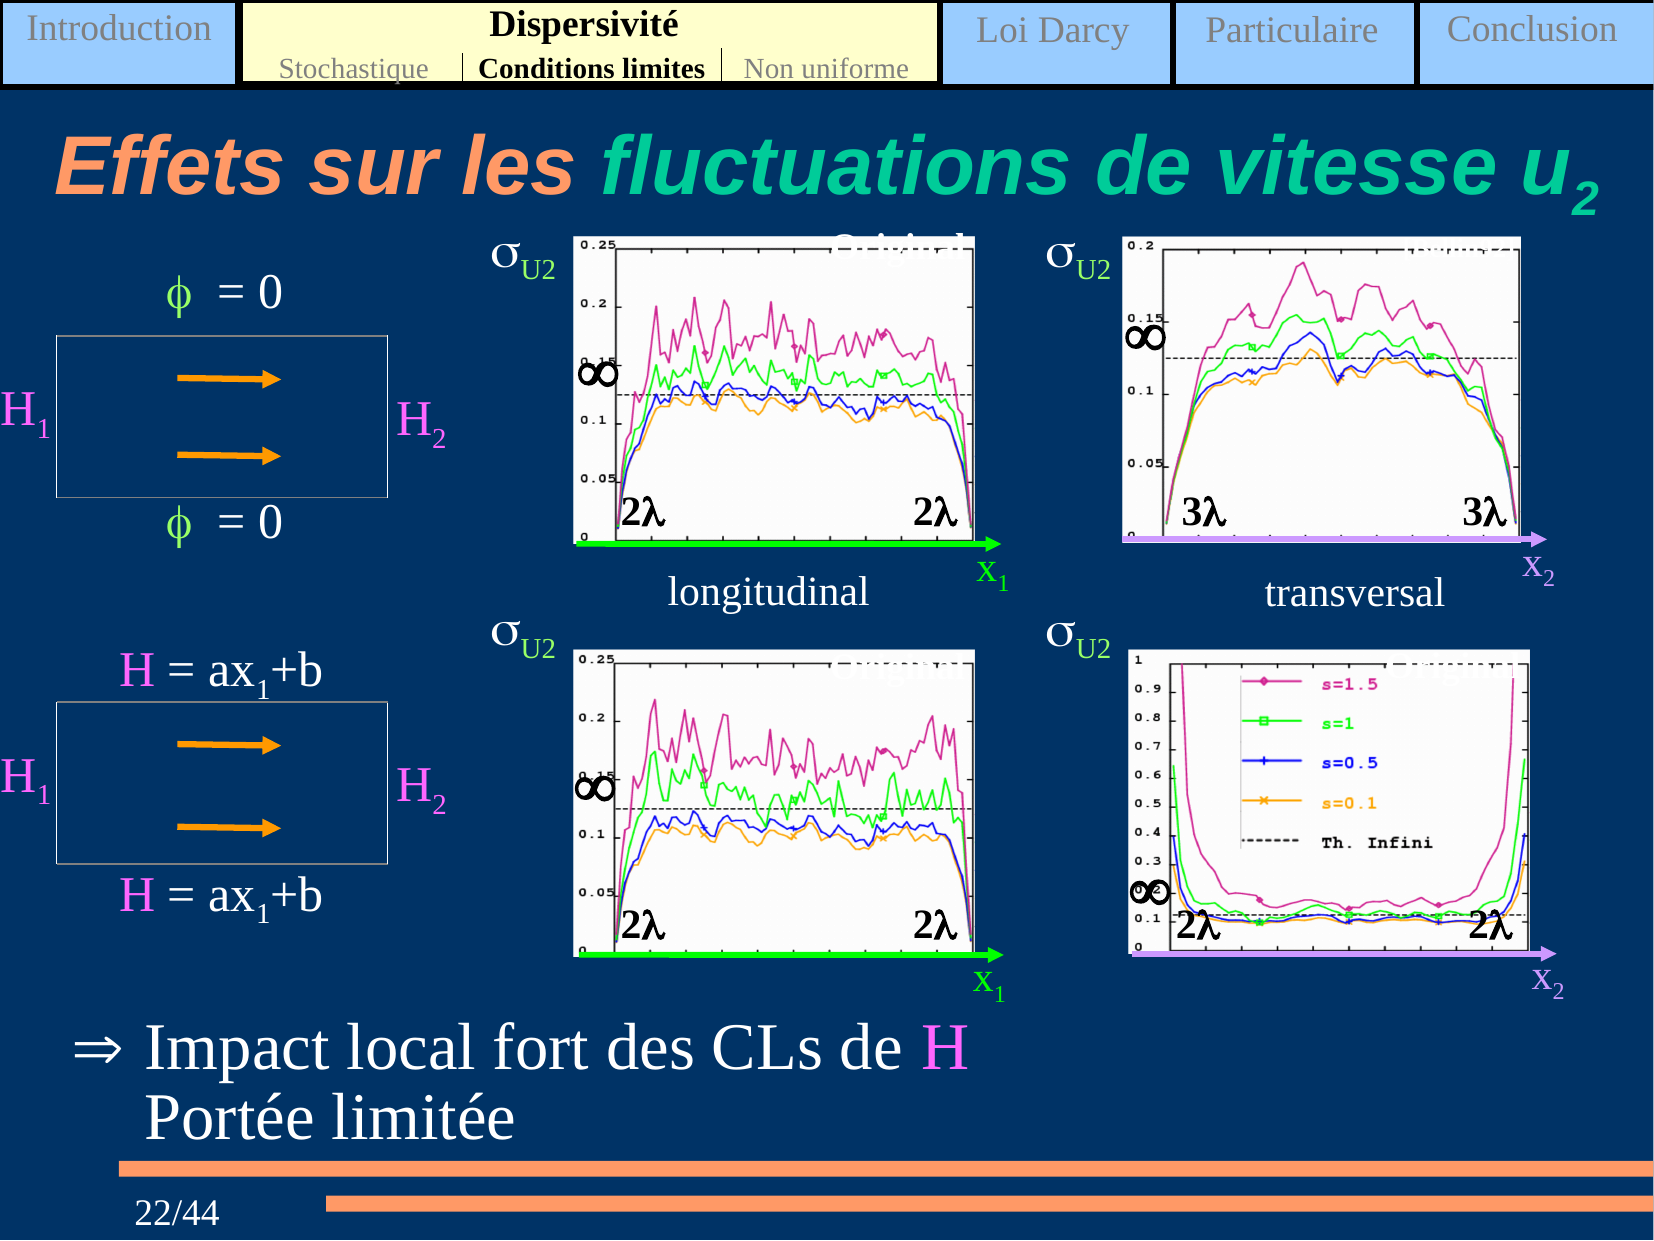

Dispersivité
Introduction
Conclusion
Loi Darcy
Particulaire
Stochastique
Conditions limites
Non uniforme
Effets sur les fluctuations de vitesse u2
U2
U2
Original
[Bellin92]
= 0


H1
H2
= 0
3
3
2
2
x2
x1
longitudinal
transversal
U2
U2
H = ax1+b
Original
Original
H1
H2

H = ax1+b

2
2
2
2
x2
x1
	Impact local fort des CLs de H
	Portée limitée